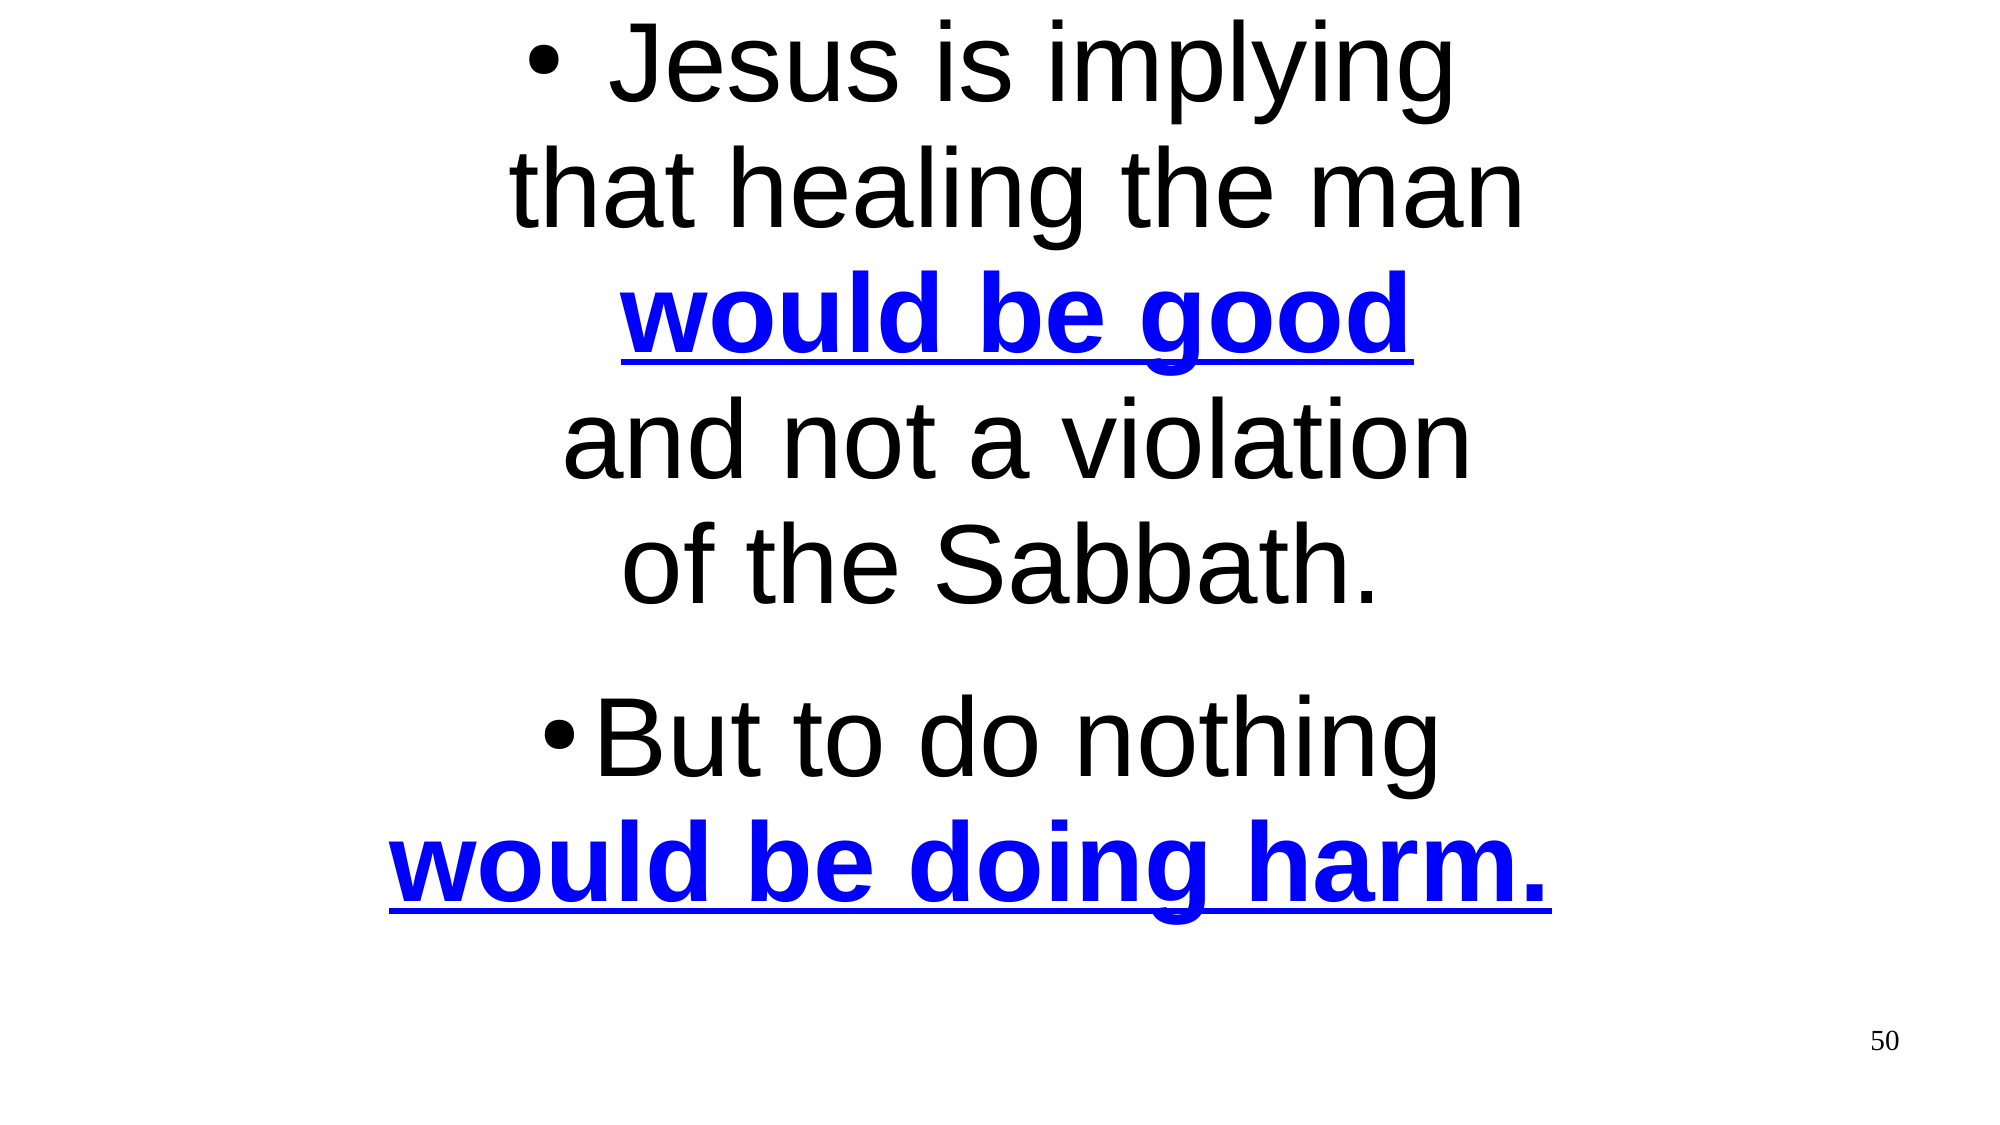

# Jesus is implying that healing the man would be good and not a violation of the Sabbath.
But to do nothing
would be doing harm.
50